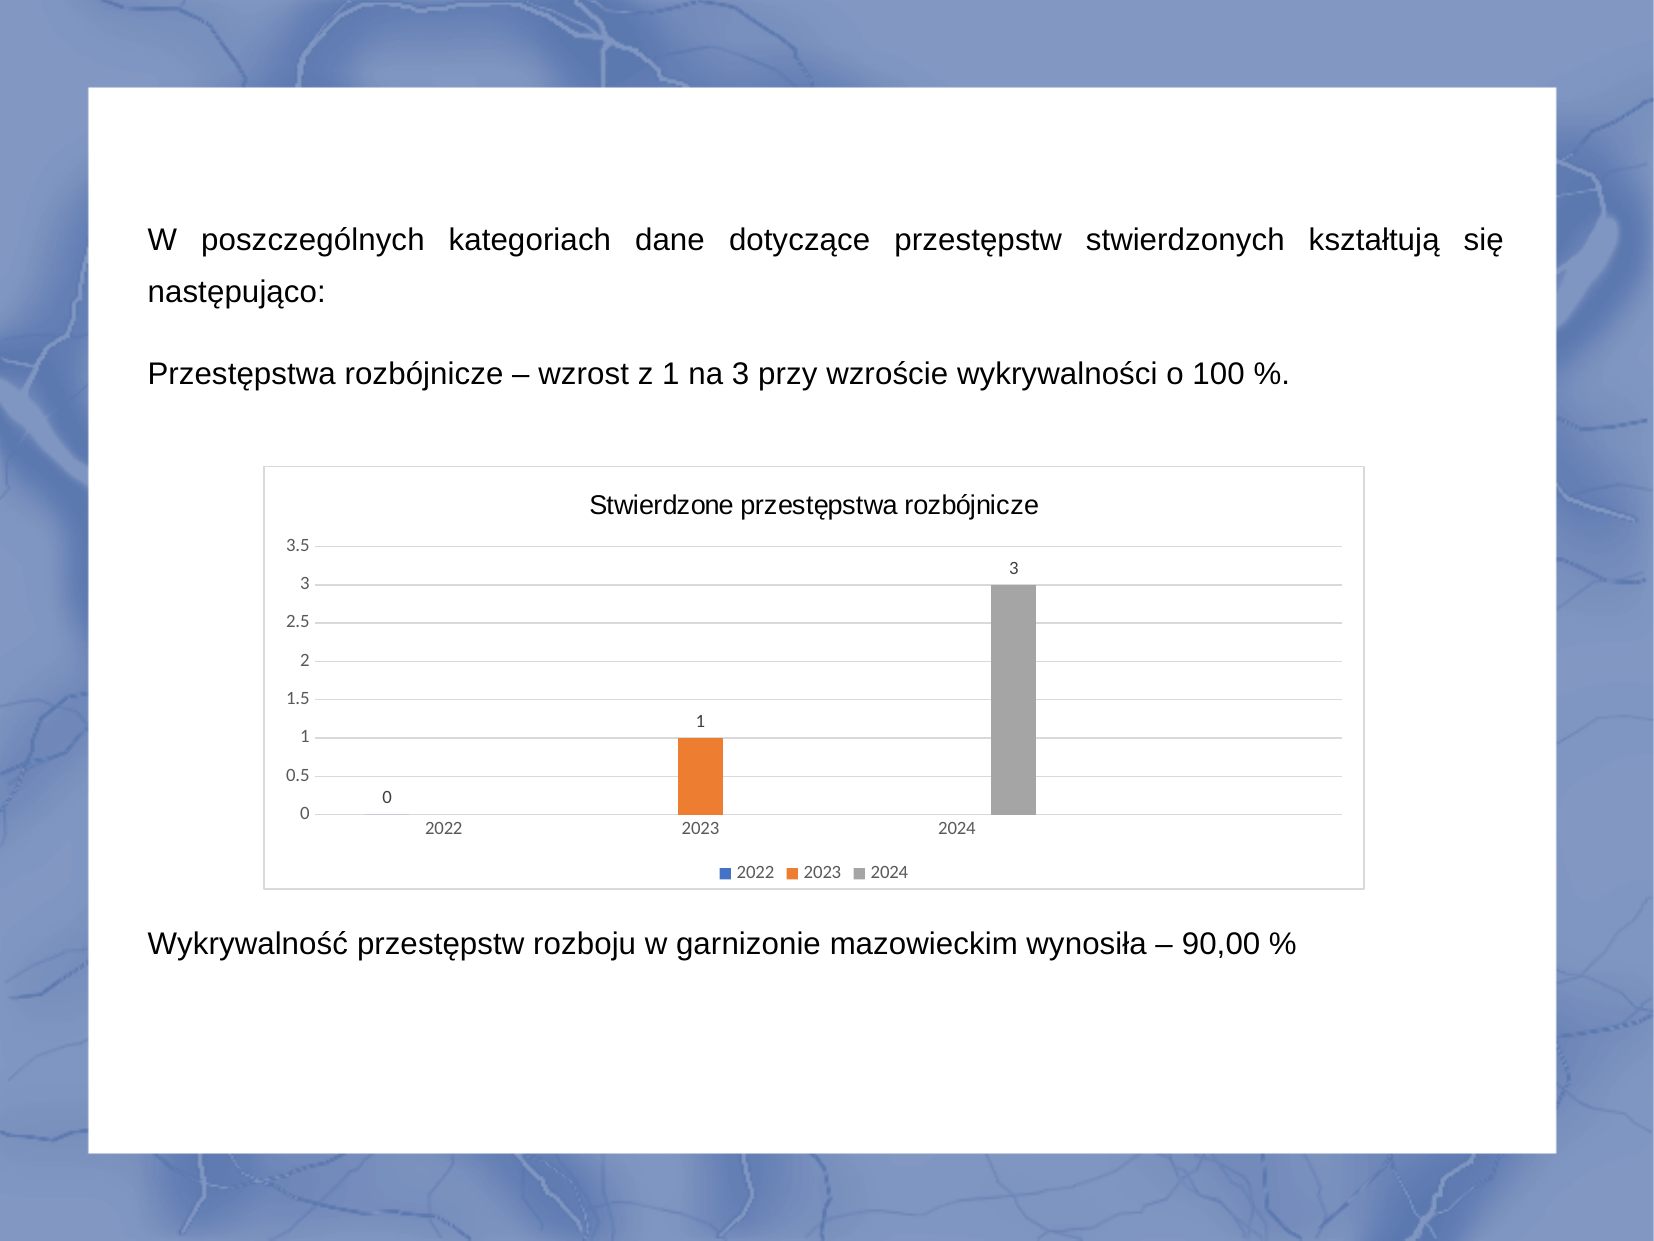

# W poszczególnych kategoriach dane dotyczące przestępstw stwierdzonych kształtują się następująco:
Przestępstwa rozbójnicze – wzrost z 1 na 3 przy wzroście wykrywalności o 100 %.
Wykrywalność przestępstw rozboju w garnizonie mazowieckim wynosiła – 90,00 %
### Chart: Stwierdzone przestępstwa rozbójnicze
| Category | 2022 | 2023 | 2024 |
|---|---|---|---|
| 2022 | 0.0 | None | None |
| 2023 | None | 1.0 | None |
| 2024 | None | None | 3.0 |
| None | None | None | None |